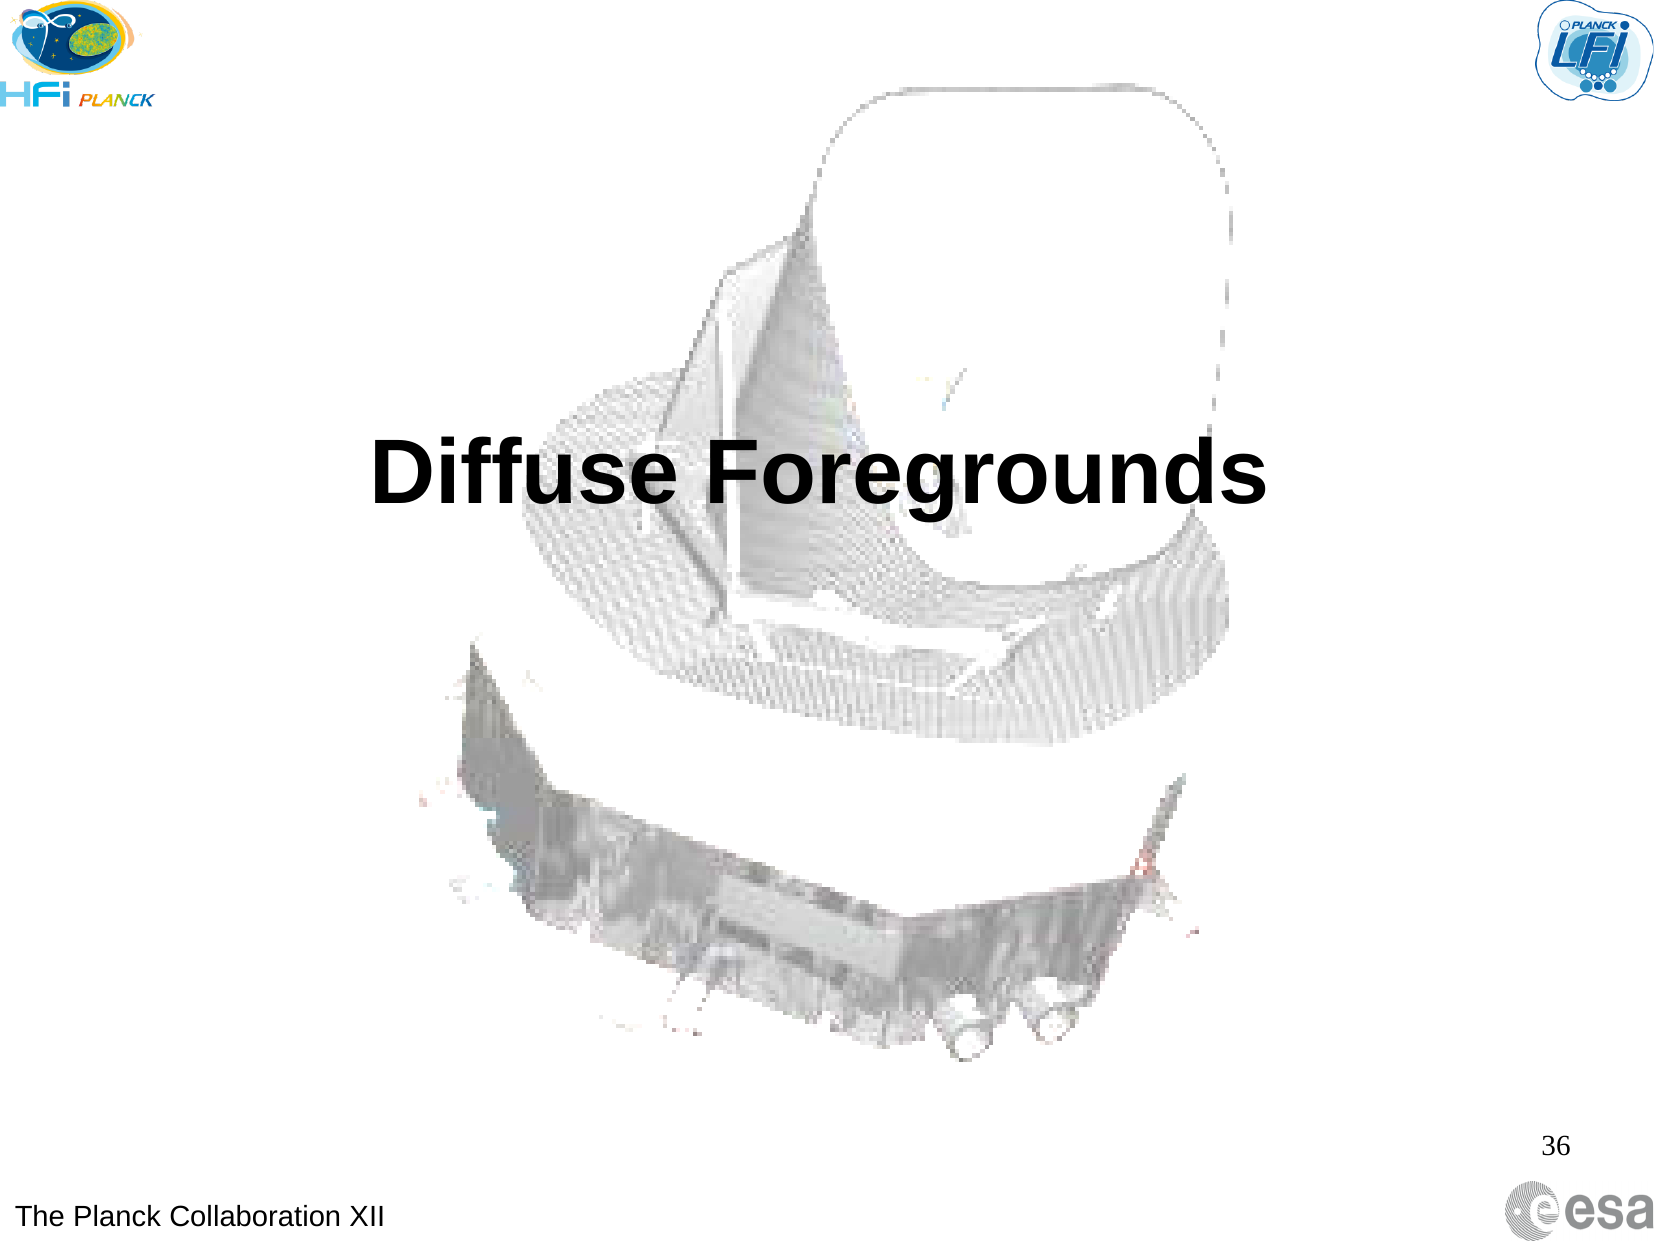

Diffuse Foregrounds
36
The Planck Collaboration XII